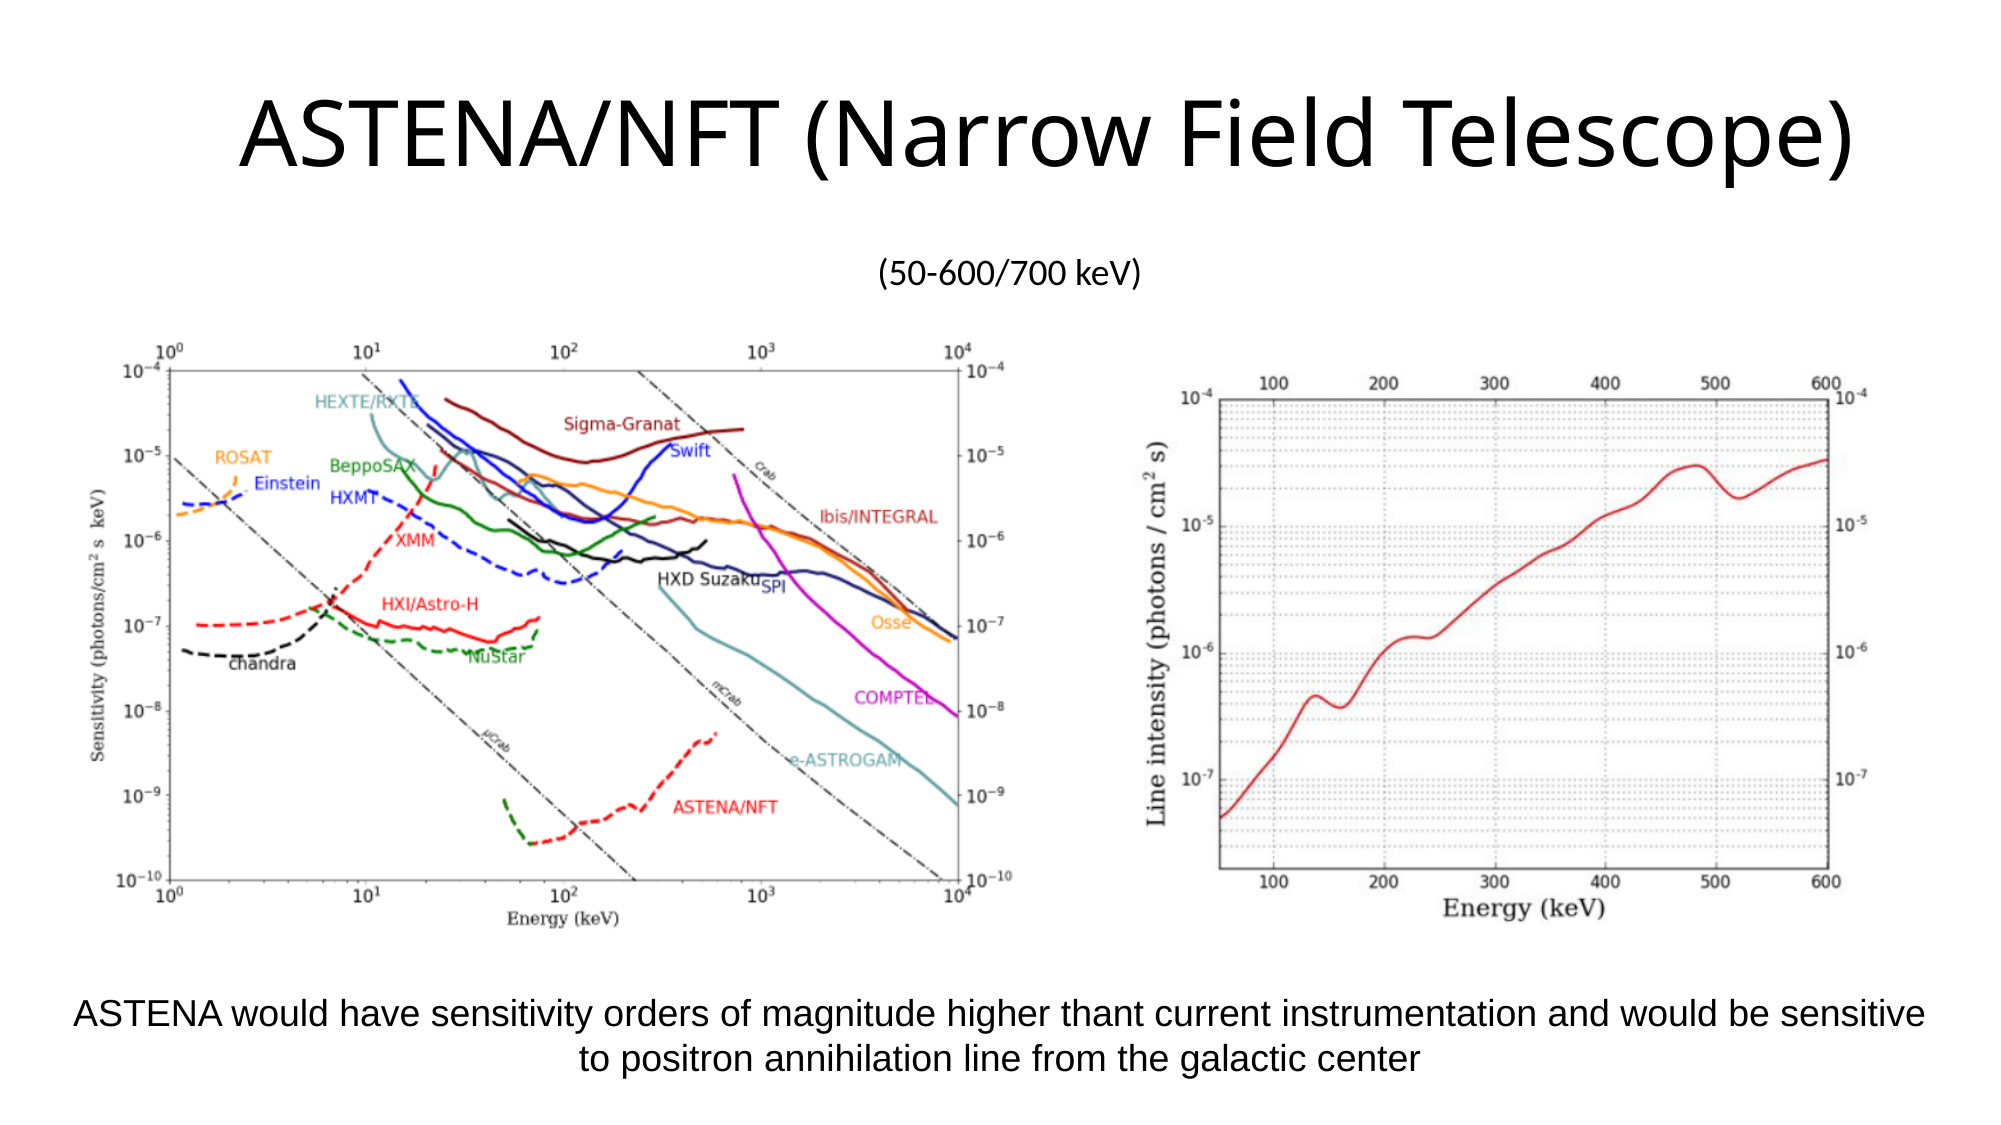

# ASTENA/NFT (Narrow Field Telescope)
(50-600/700 keV)
ASTENA would have sensitivity orders of magnitude higher thant current instrumentation and would be sensitive to positron annihilation line from the galactic center